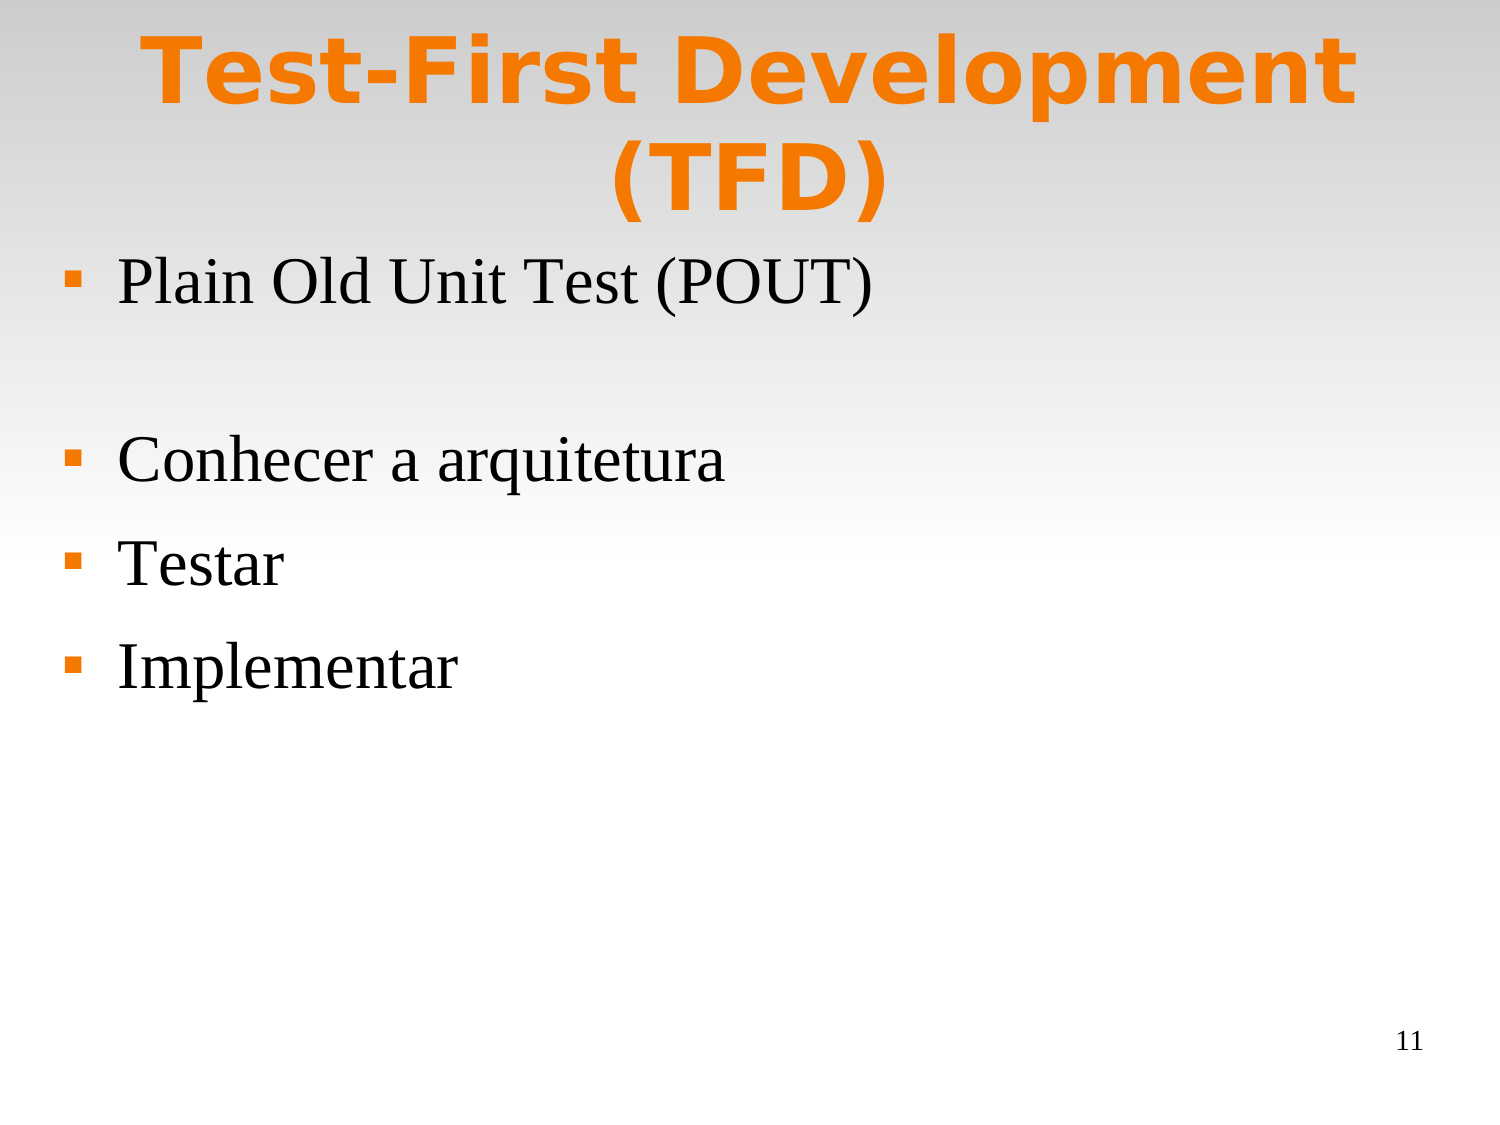

# Test-First Development (TFD)‏
Plain Old Unit Test (POUT)‏
Conhecer a arquitetura
Testar
Implementar
11